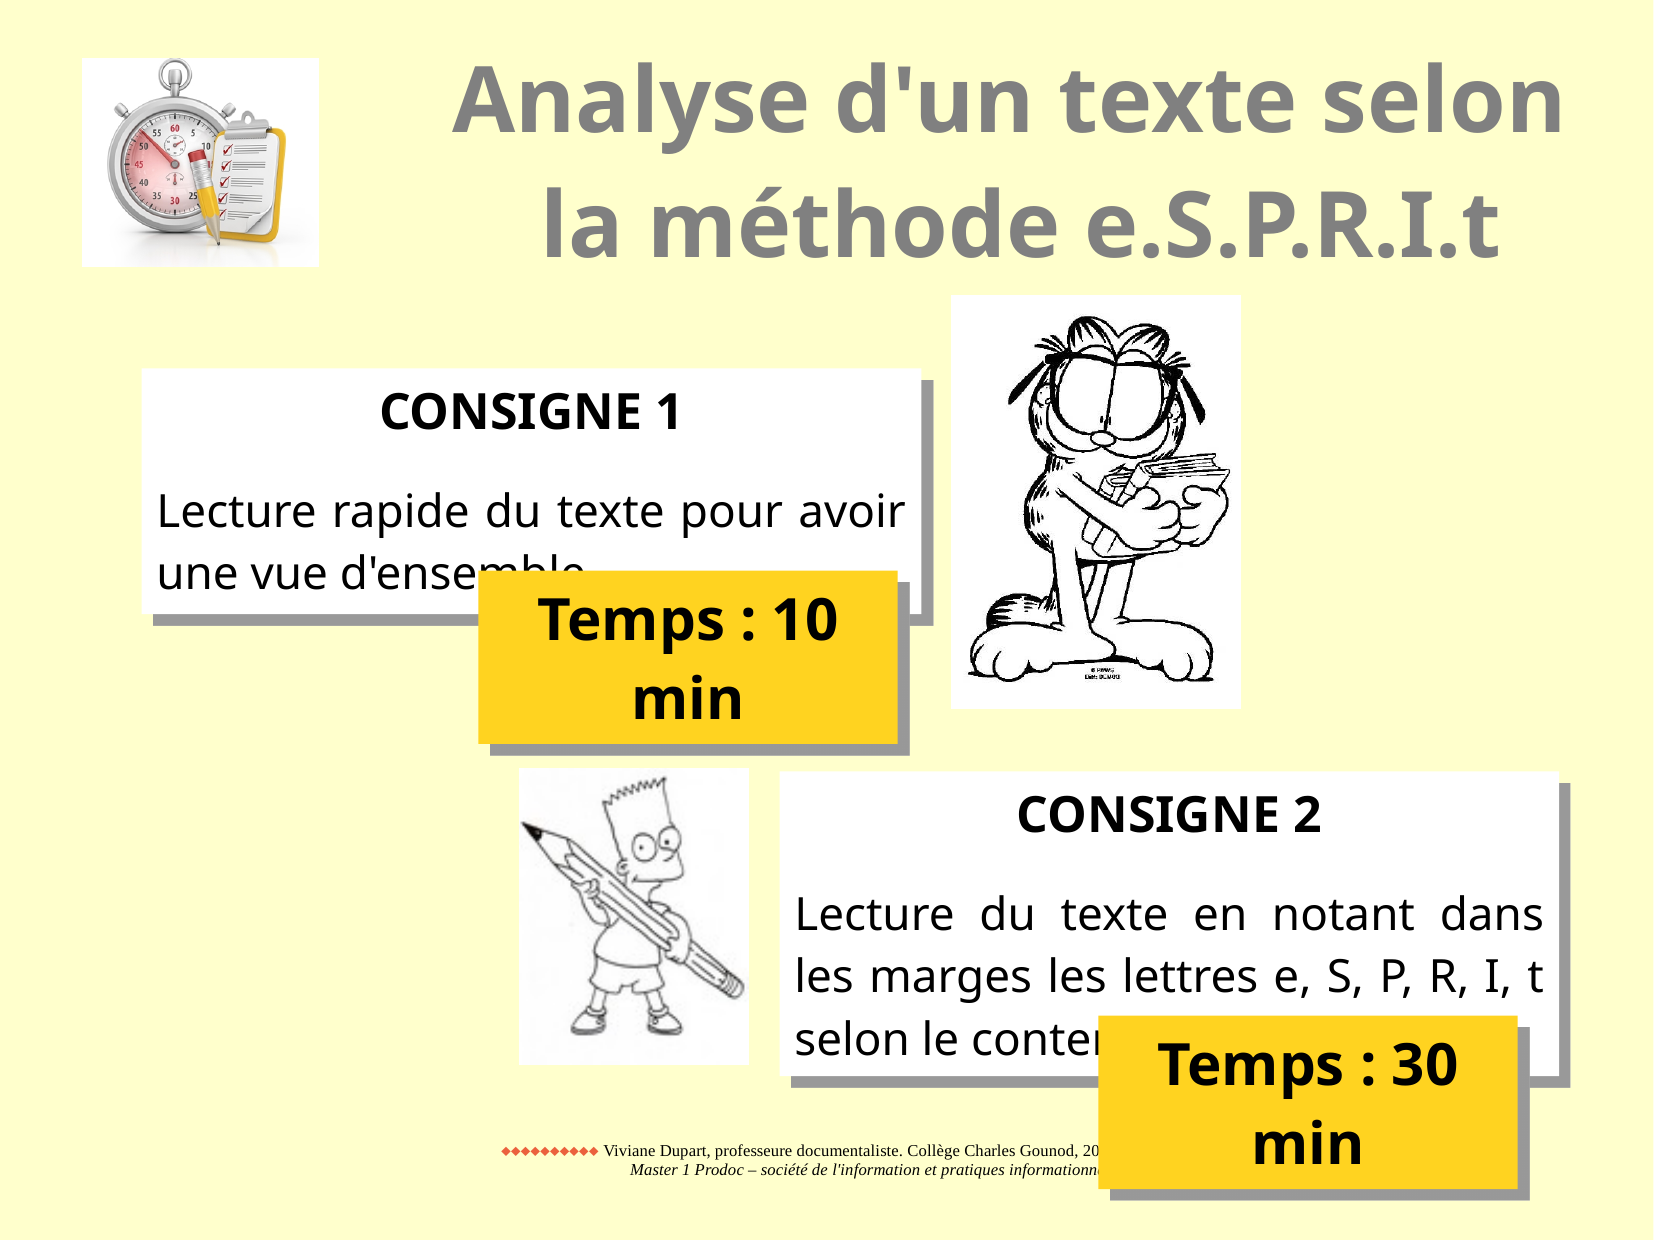

Analyse d'un texte selon
 la méthode e.S.P.R.I.t
CONSIGNE 1
Lecture rapide du texte pour avoir une vue d'ensemble
Temps : 10 min
CONSIGNE 2
Lecture du texte en notant dans les marges les lettres e, S, P, R, I, t selon le contenu
Temps : 30 min
#  Viviane Dupart, professeure documentaliste. Collège Charles Gounod, 2018/2019 
Master 1 Prodoc – société de l'information et pratiques informationnelles